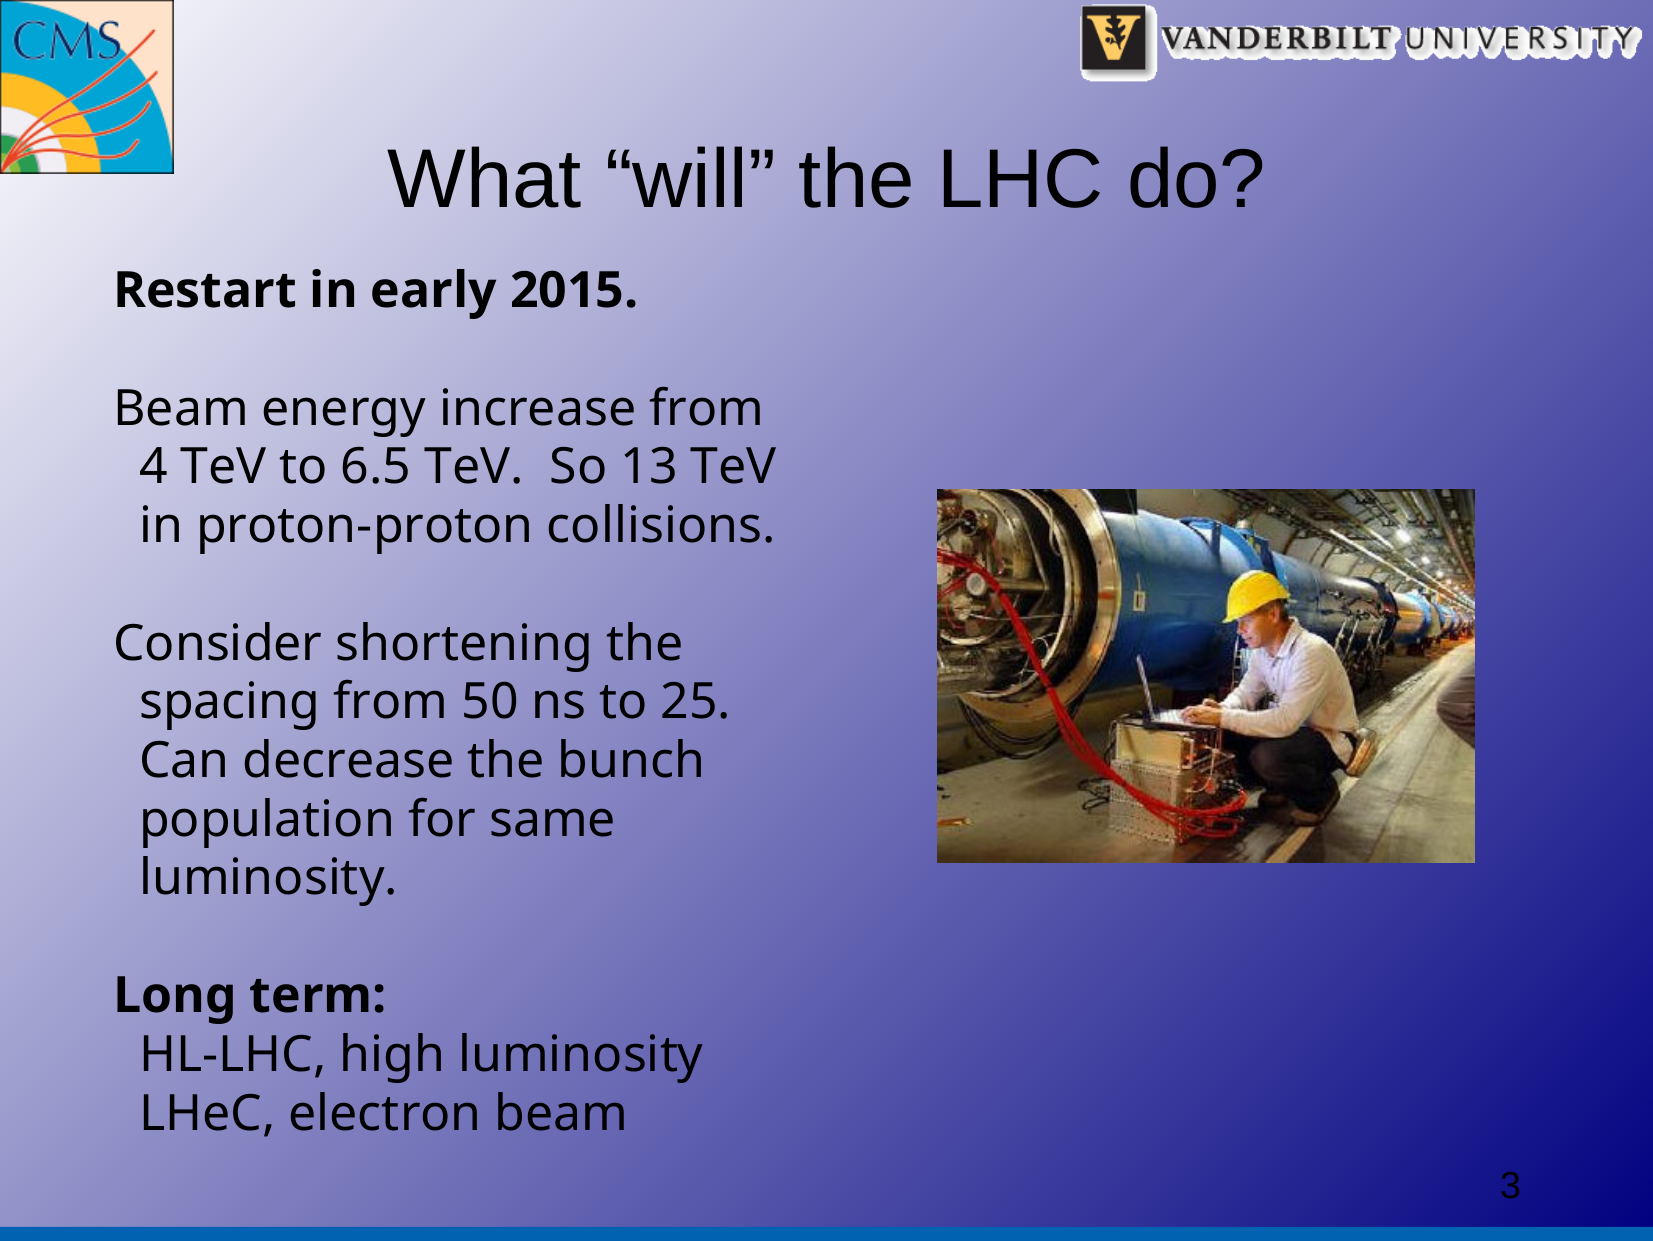

# What “will” the LHC do?
Restart in early 2015.
Beam energy increase from
 4 TeV to 6.5 TeV. So 13 TeV
 in proton-proton collisions.
Consider shortening the
 spacing from 50 ns to 25.
 Can decrease the bunch
 population for same
 luminosity.
Long term:
 HL-LHC, high luminosity
 LHeC, electron beam
3